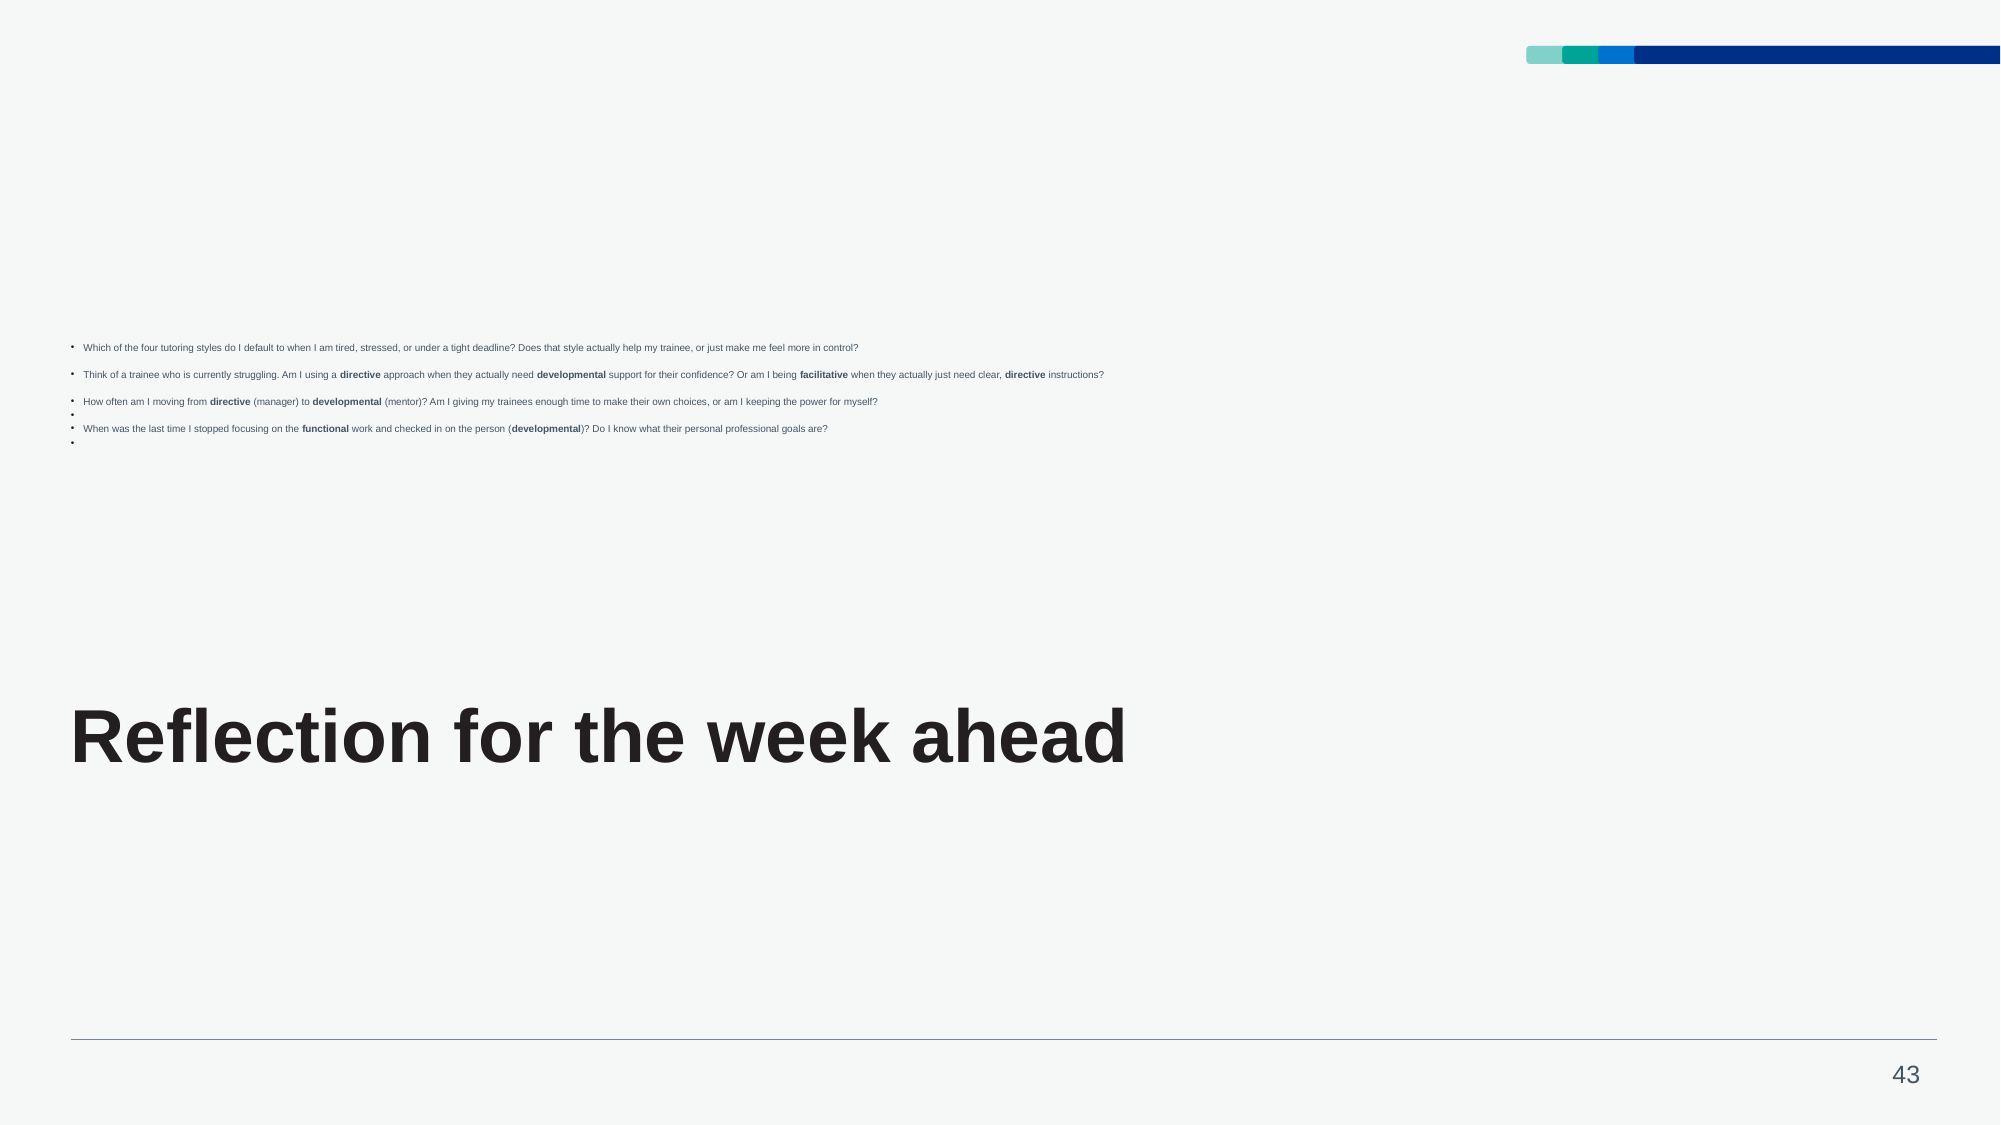

# Which of the four tutoring styles do I default to when I am tired, stressed, or under a tight deadline? Does that style actually help my trainee, or just make me feel more in control?
Think of a trainee who is currently struggling. Am I using a directive approach when they actually need developmental support for their confidence? Or am I being facilitative when they actually just need clear, directive instructions?
How often am I moving from directive (manager) to developmental (mentor)? Am I giving my trainees enough time to make their own choices, or am I keeping the power for myself?
When was the last time I stopped focusing on the functional work and checked in on the person (developmental)? Do I know what their personal professional goals are?
Reflection for the week ahead